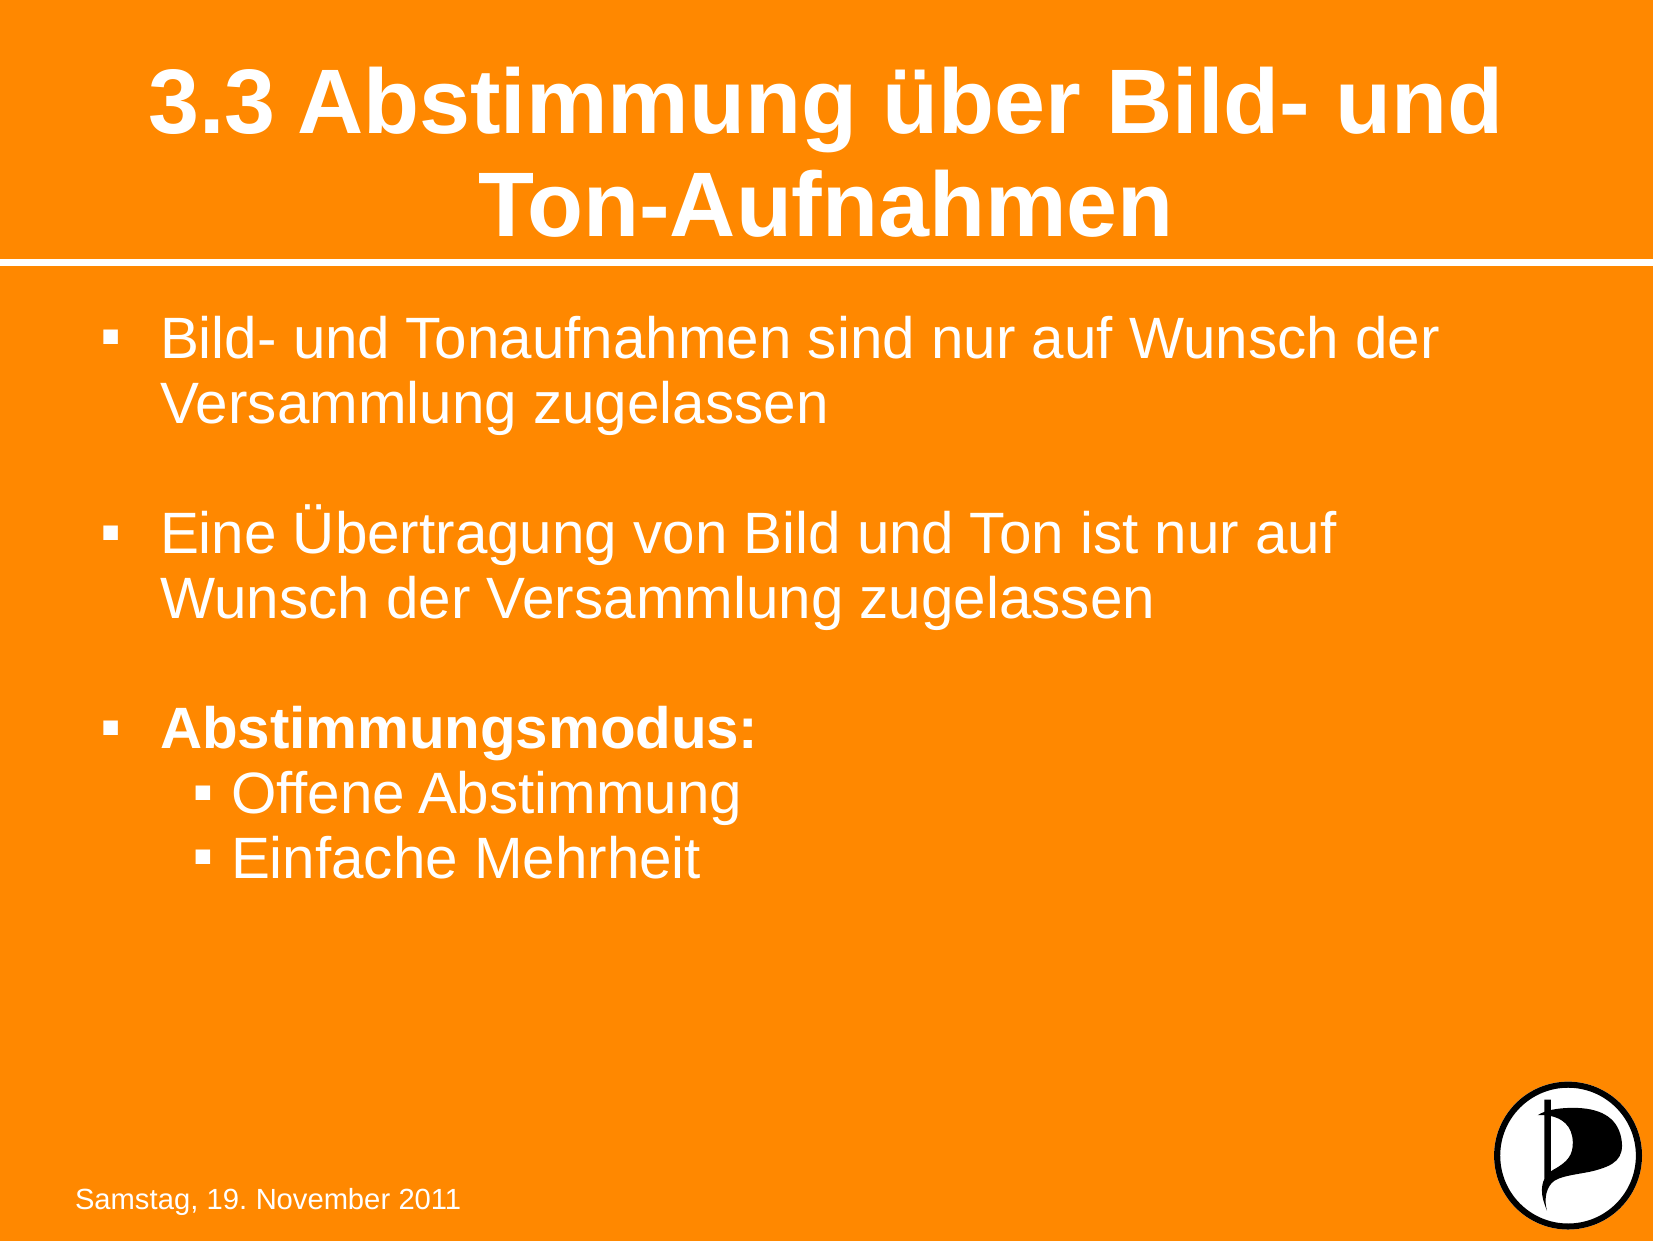

# 3.3 Abstimmung über Bild- und Ton-Aufnahmen
Bild- und Tonaufnahmen sind nur auf Wunsch der Versammlung zugelassen
Eine Übertragung von Bild und Ton ist nur auf Wunsch der Versammlung zugelassen
Abstimmungsmodus:
Offene Abstimmung
Einfache Mehrheit